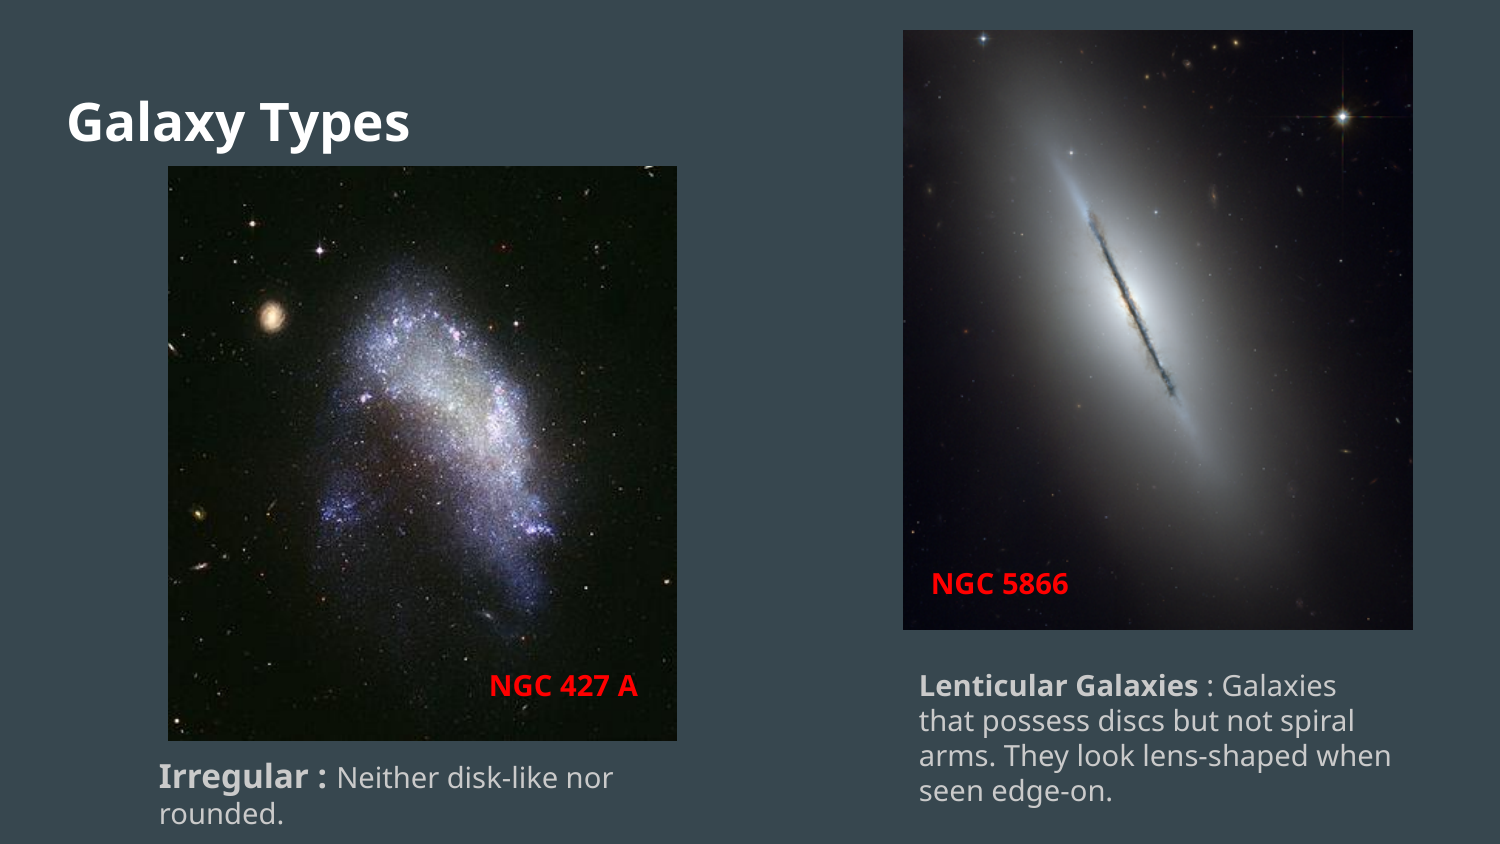

NGC 5866
# Galaxy Types
NGC 427 A
Lenticular Galaxies : Galaxies that possess discs but not spiral arms. They look lens-shaped when seen edge-on.
Irregular : Neither disk-like nor rounded.